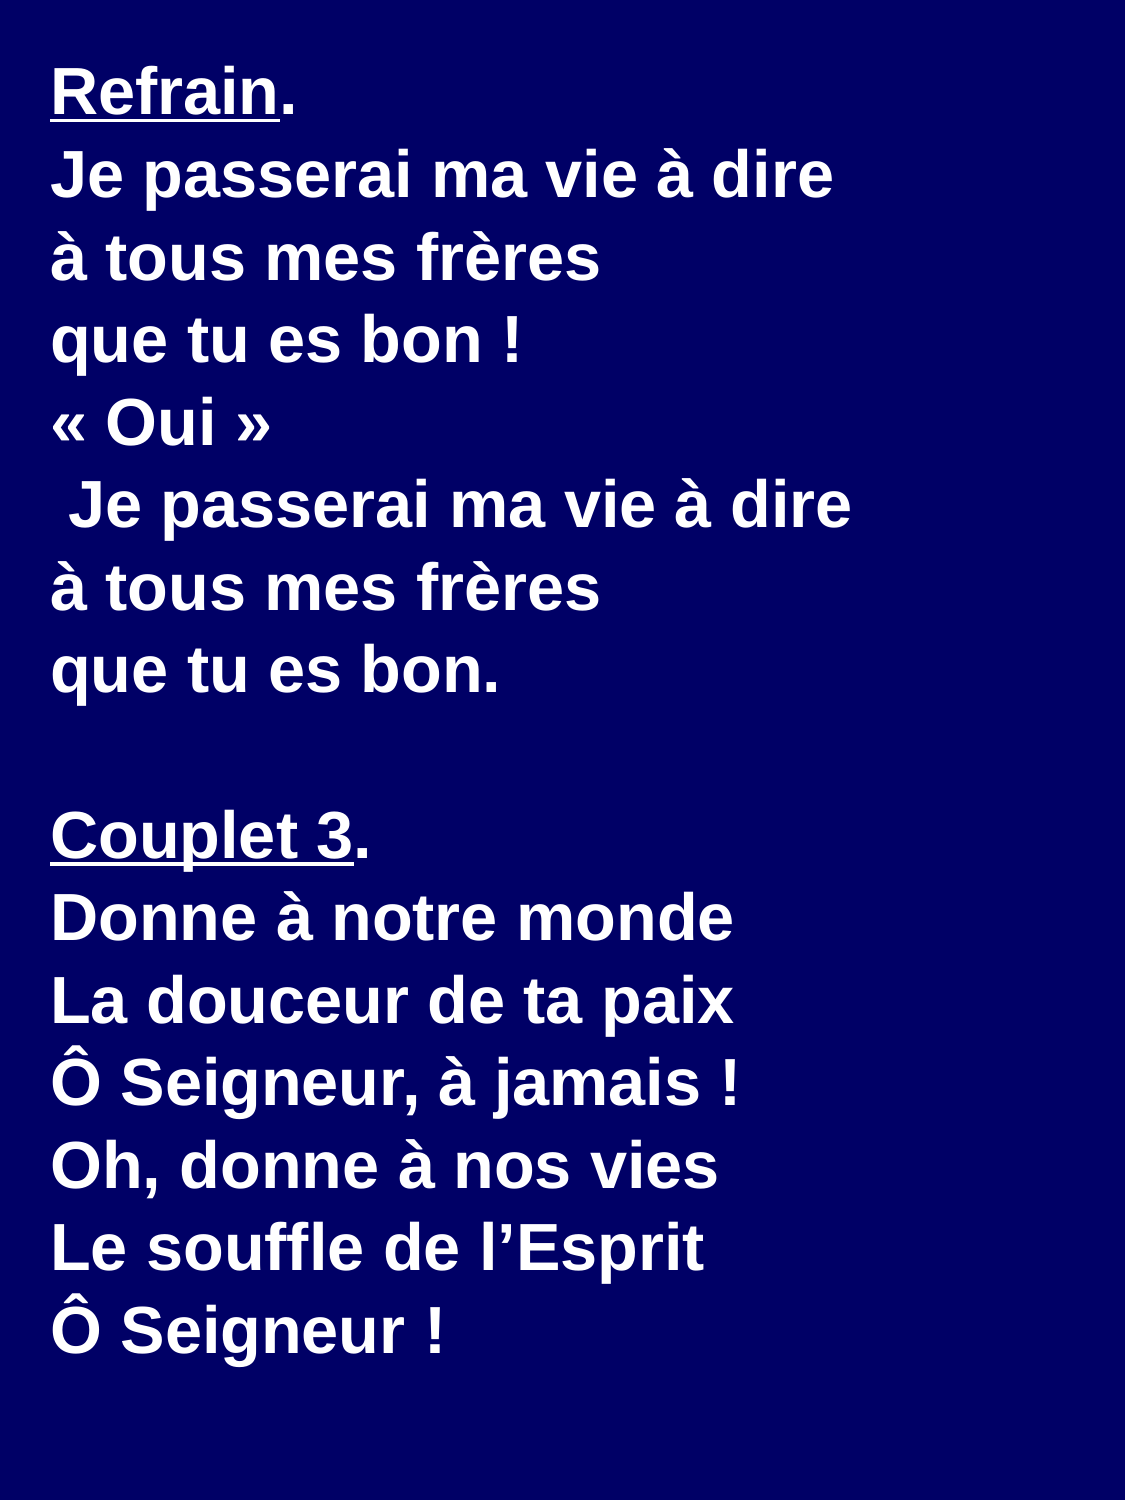

Refrain.
Je passerai ma vie à dire
à tous mes frères
que tu es bon !
« Oui »
 Je passerai ma vie à dire
à tous mes frères
que tu es bon.
Couplet 3.
Donne à notre monde
La douceur de ta paix
Ô Seigneur, à jamais !
Oh, donne à nos vies
Le souffle de l’Esprit
Ô Seigneur !